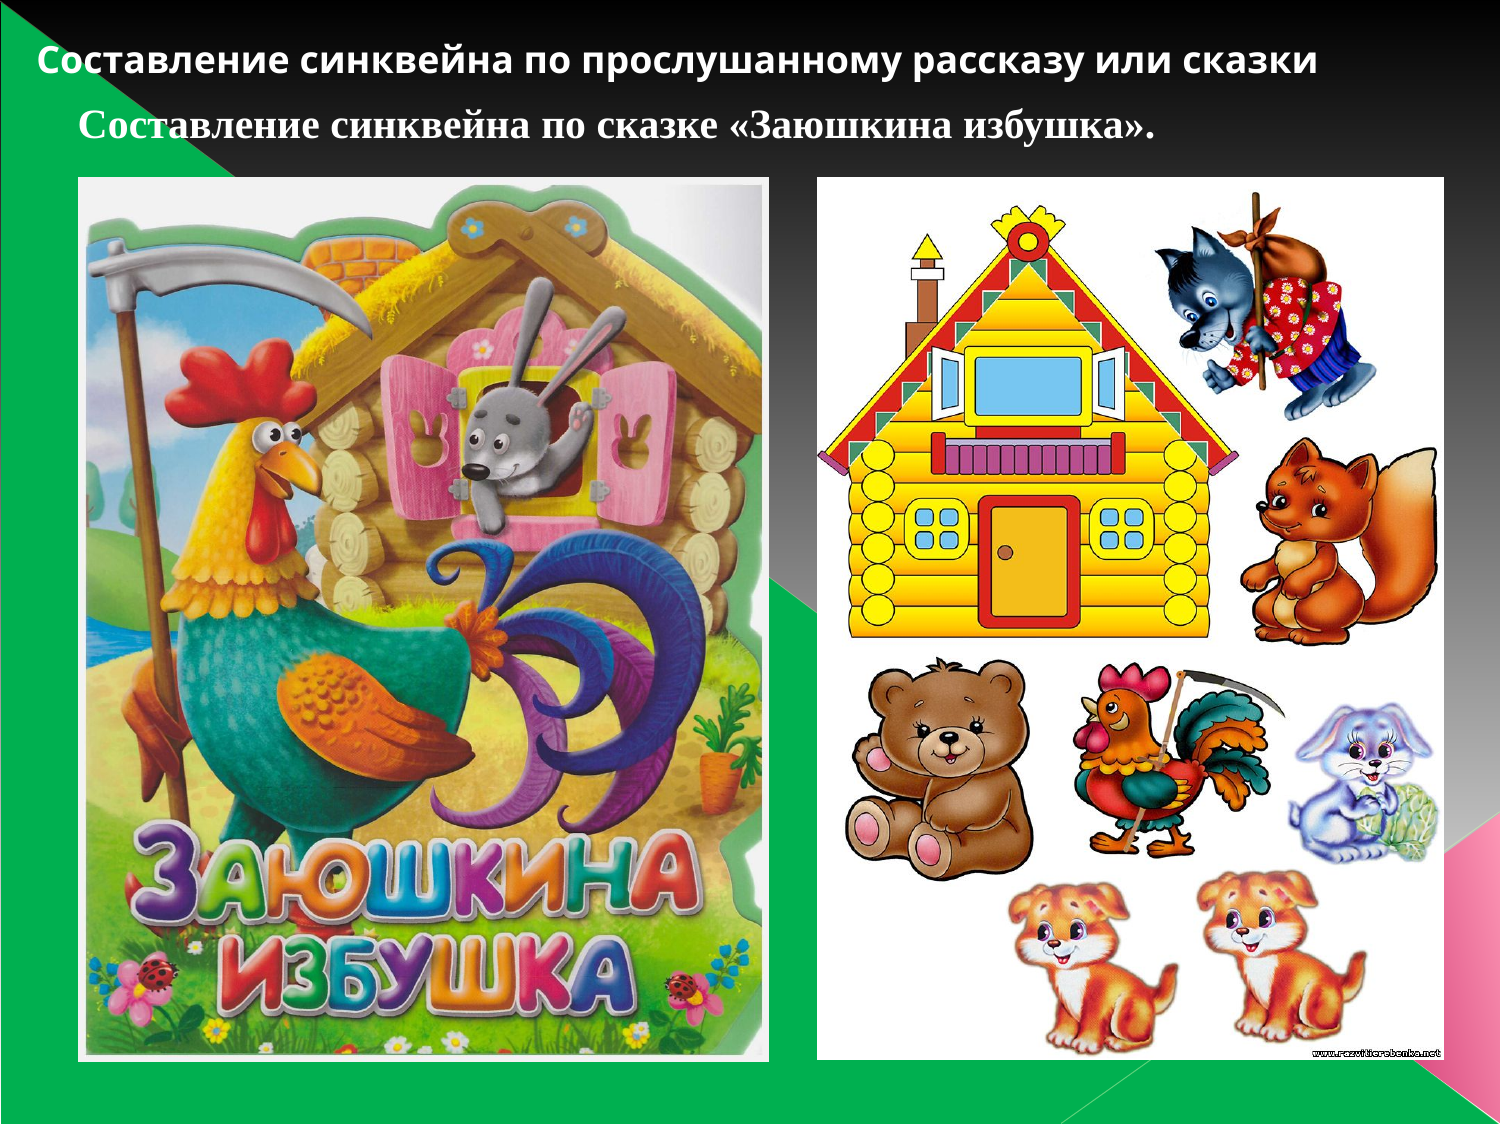

Составление синквейна по прослушанному рассказу или сказки
Составление синквейна по сказке «Заюшкина избушка».